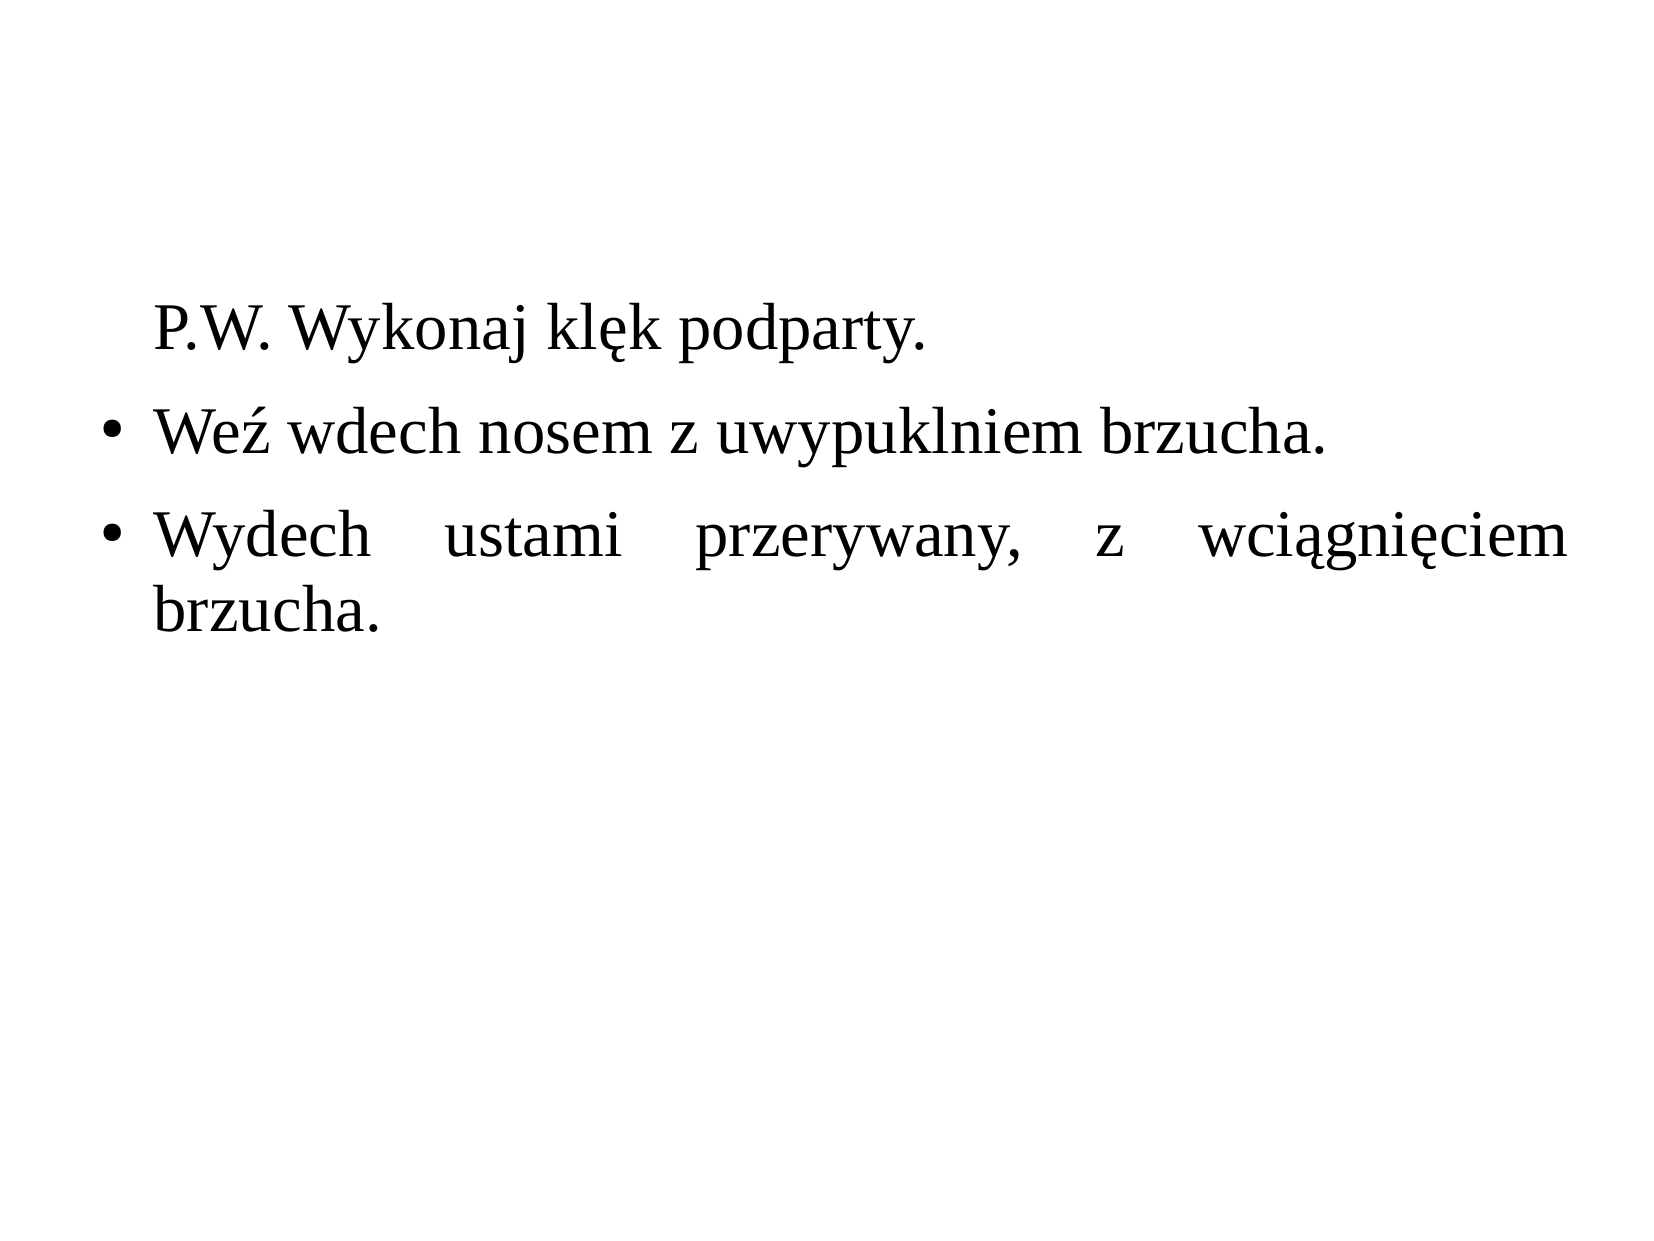

#
P.W. Wykonaj klęk podparty.
Weź wdech nosem z uwypuklniem brzucha.
Wydech ustami przerywany, z wciągnięciem brzucha.